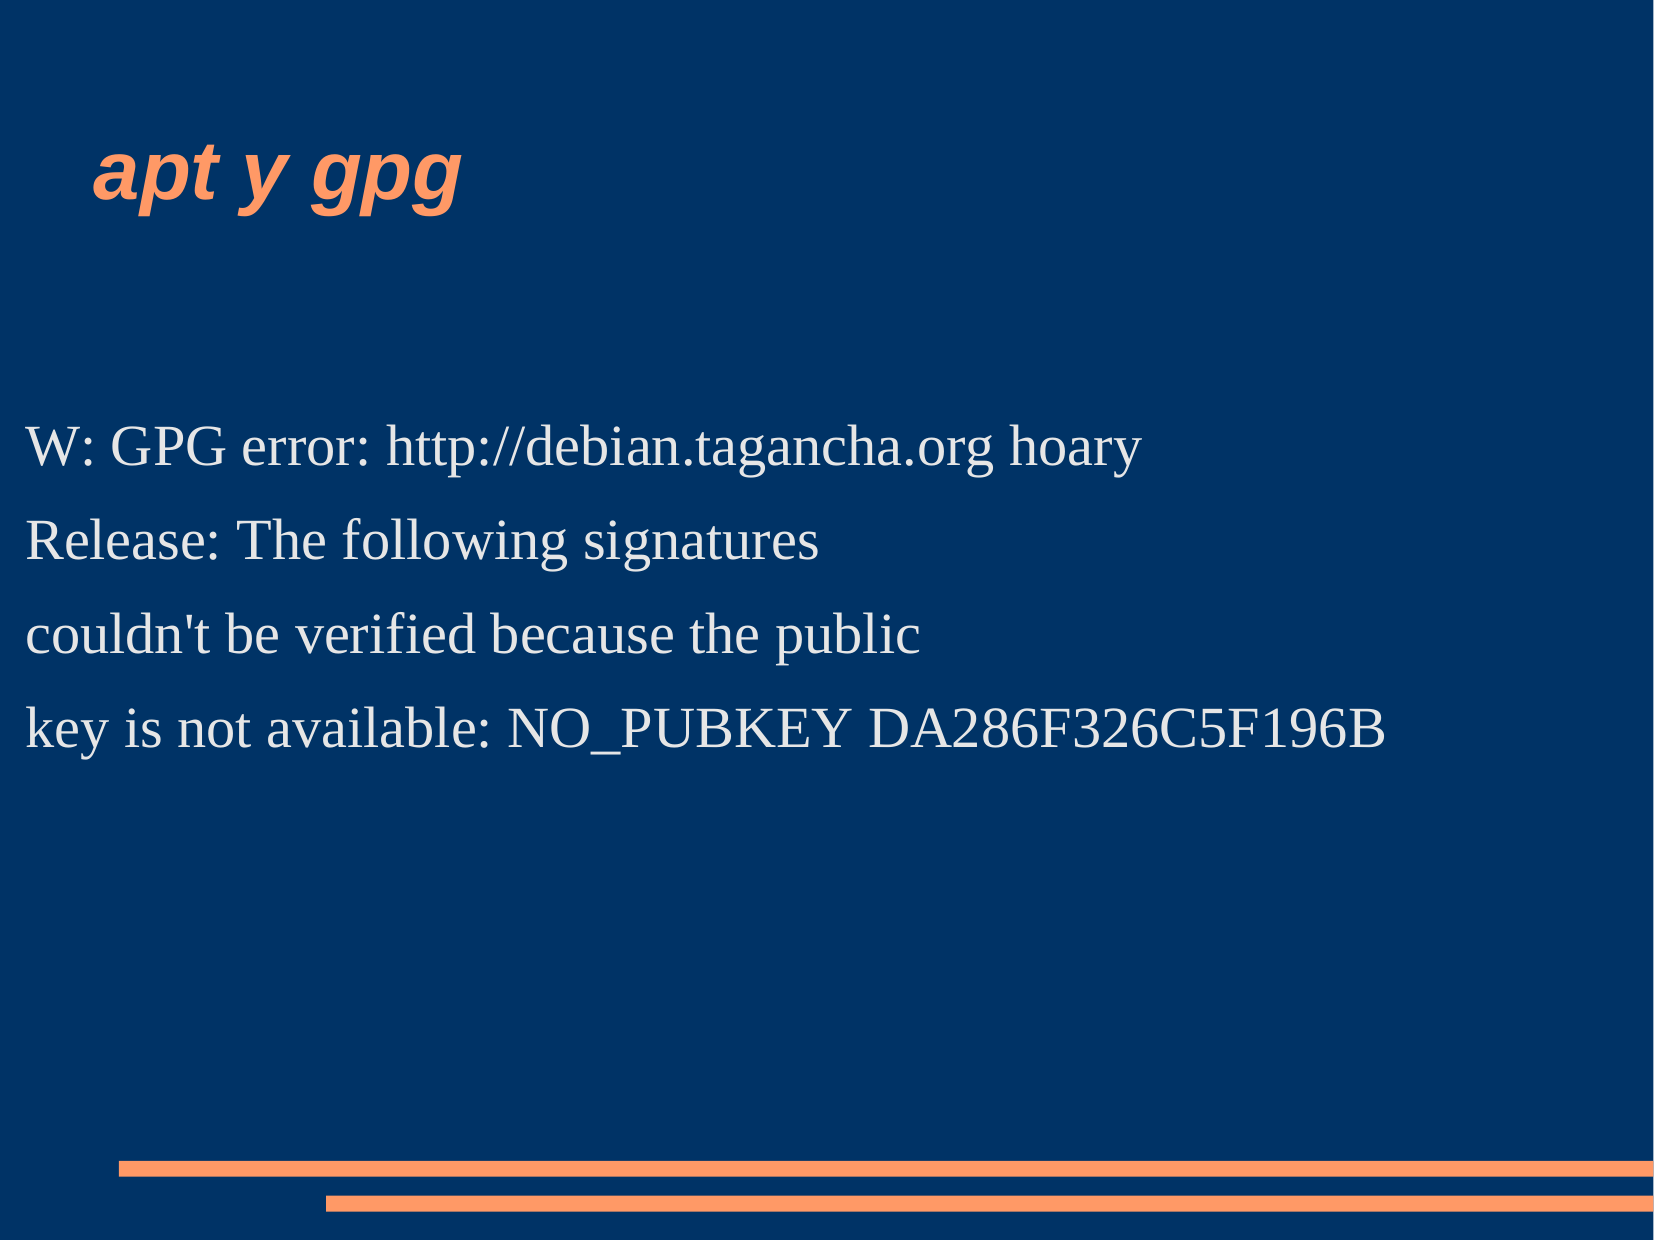

# apt y gpg
W: GPG error: http://debian.tagancha.org hoary
Release: The following signatures
couldn't be verified because the public
key is not available: NO_PUBKEY DA286F326C5F196B